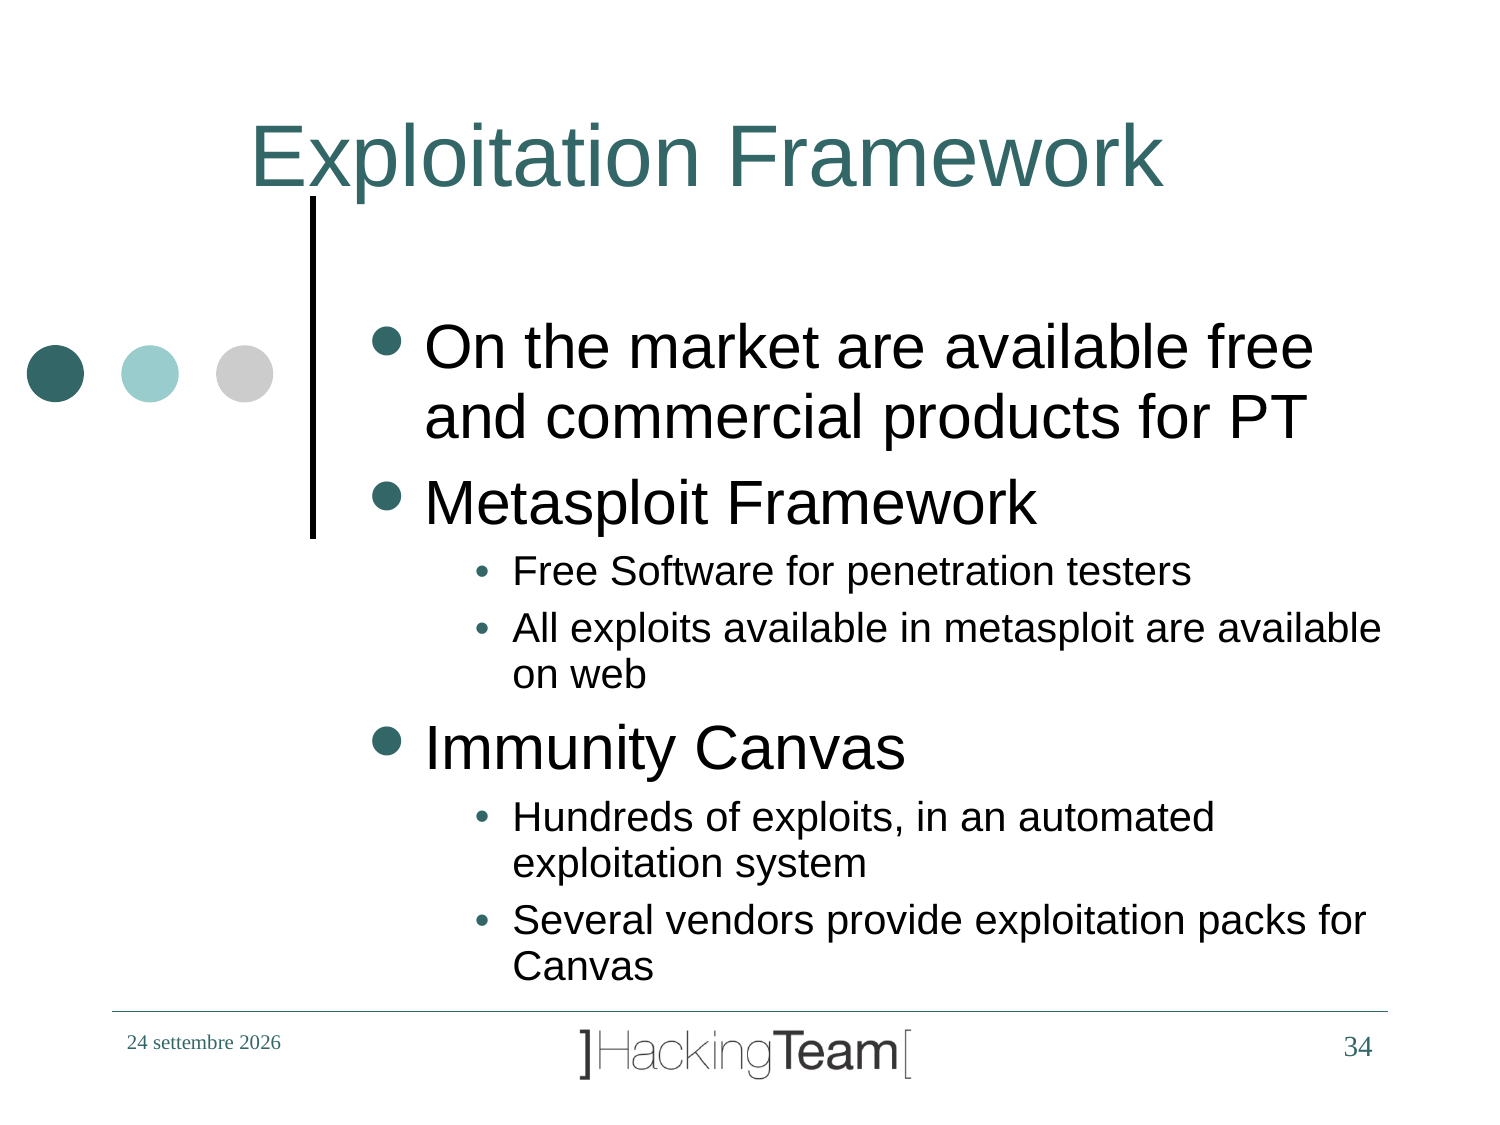

# Exploitation Framework
On the market are available free and commercial products for PT
Metasploit Framework
Free Software for penetration testers
All exploits available in metasploit are available on web
Immunity Canvas
Hundreds of exploits, in an automated exploitation system
Several vendors provide exploitation packs for Canvas
34